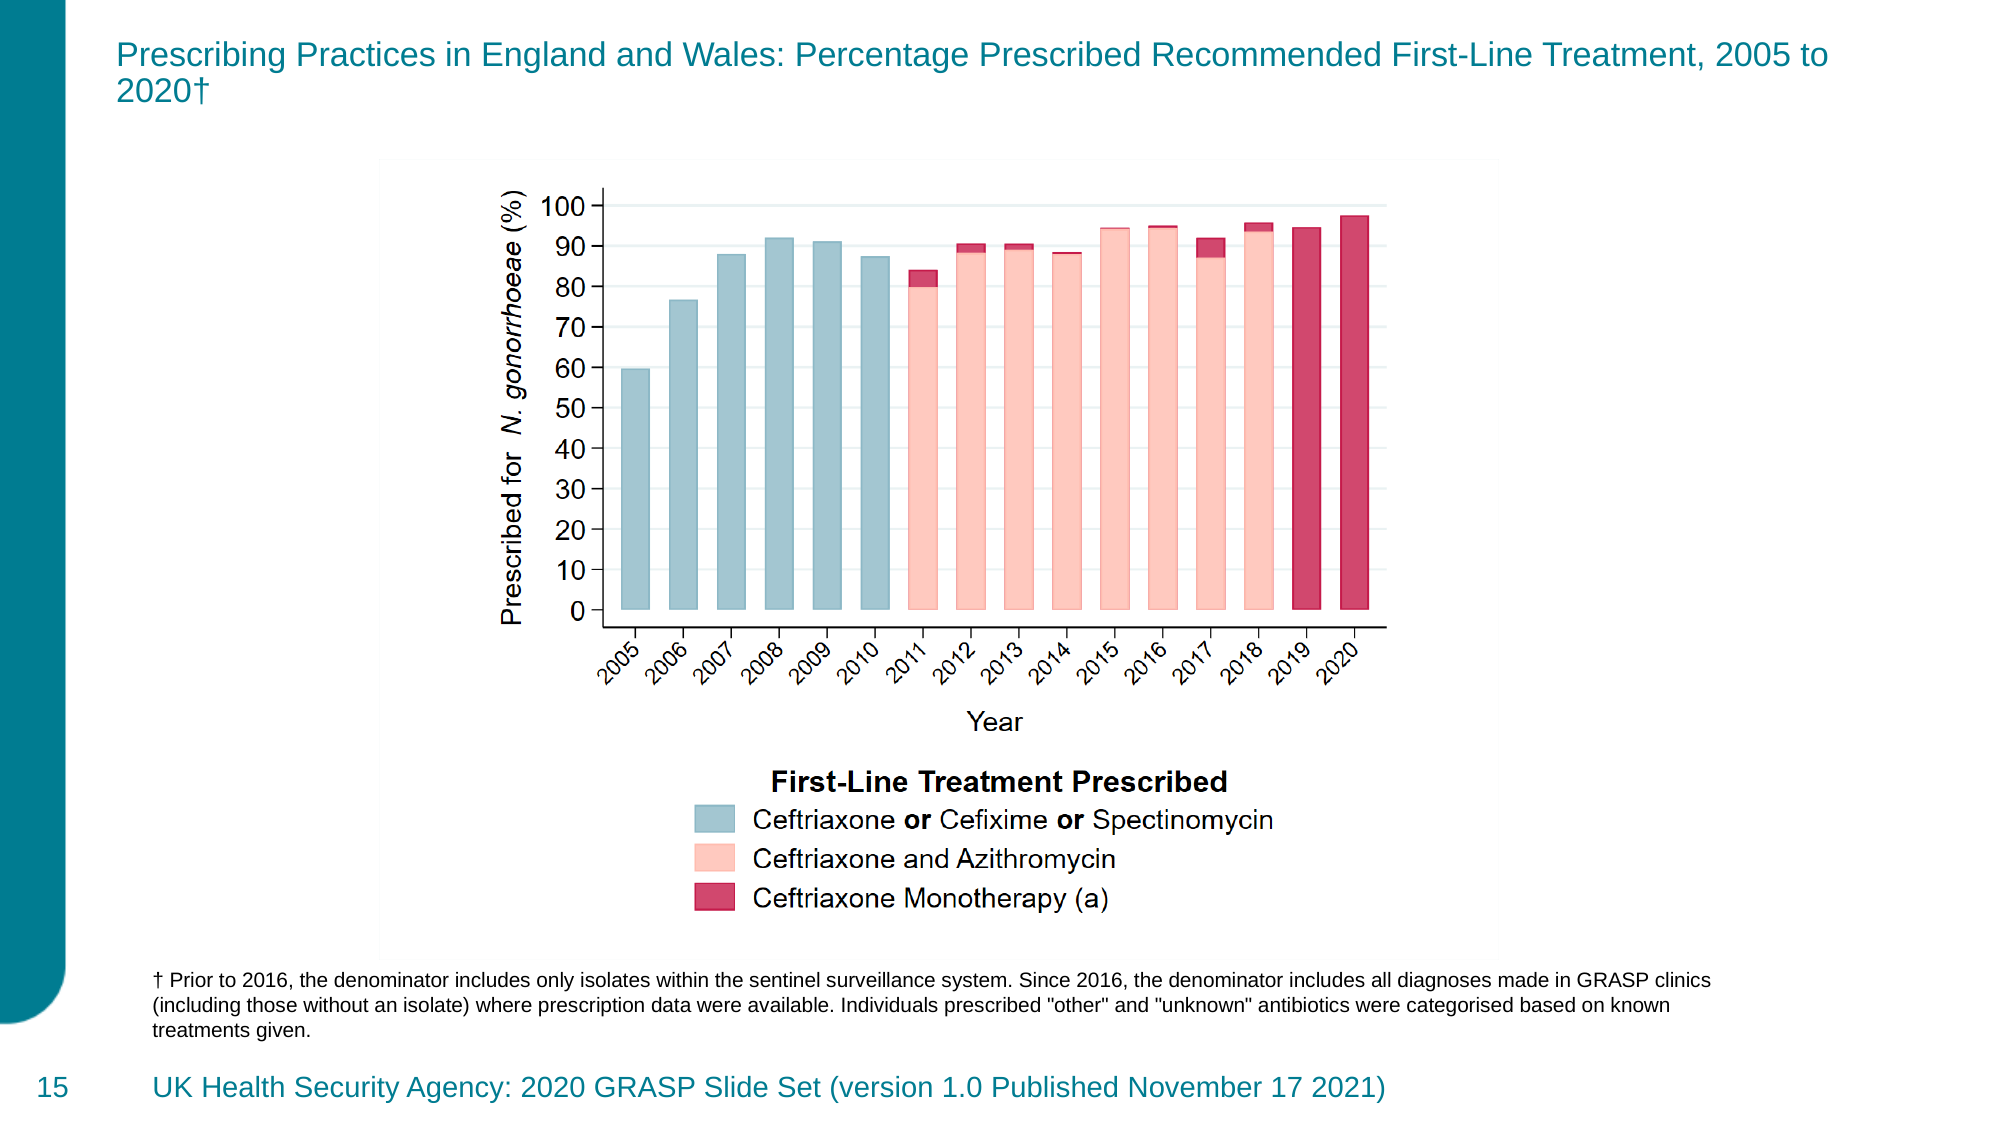

# Prescribing Practices in England and Wales: Percentage Prescribed Recommended First-Line Treatment, 2005 to 2020†
† Prior to 2016, the denominator includes only isolates within the sentinel surveillance system. Since 2016, the denominator includes all diagnoses made in GRASP clinics (including those without an isolate) where prescription data were available. Individuals prescribed "other" and "unknown" antibiotics were categorised based on known treatments given.
UK Health Security Agency: 2020 GRASP Slide Set (version 1.0 Published November 17 2021)